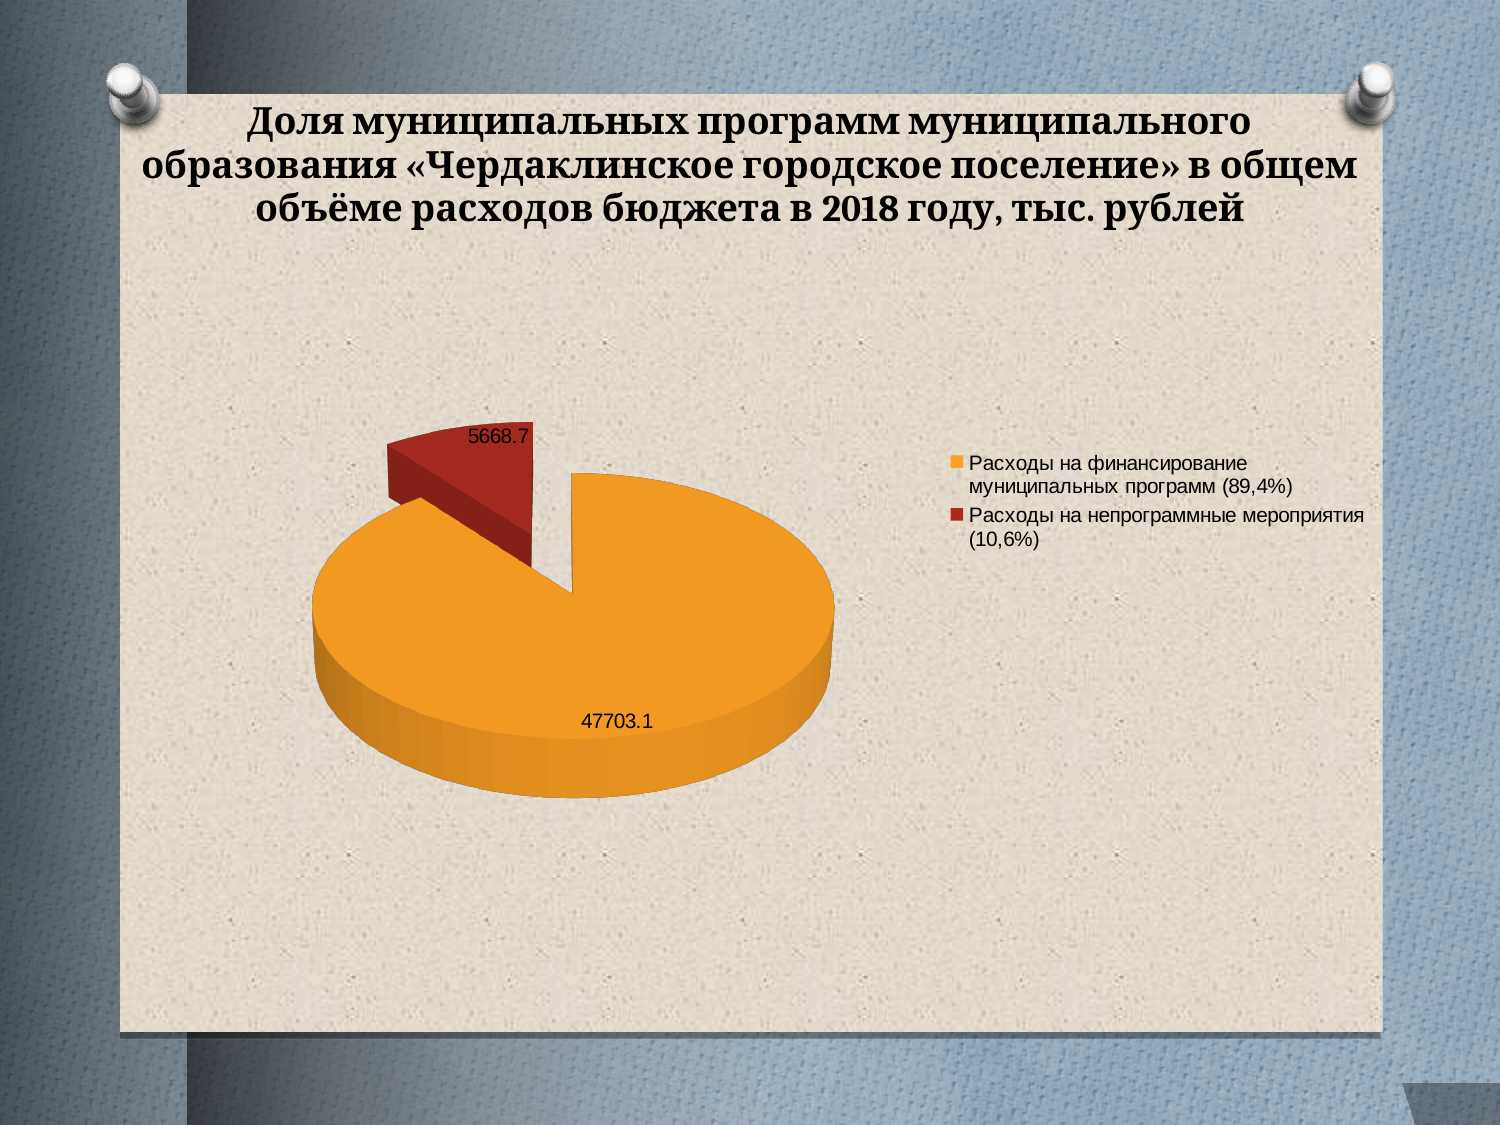

Доля муниципальных программ муниципального образования «Чердаклинское городское поселение» в общем объёме расходов бюджета в 2018 году, тыс. рублей
[unsupported chart]